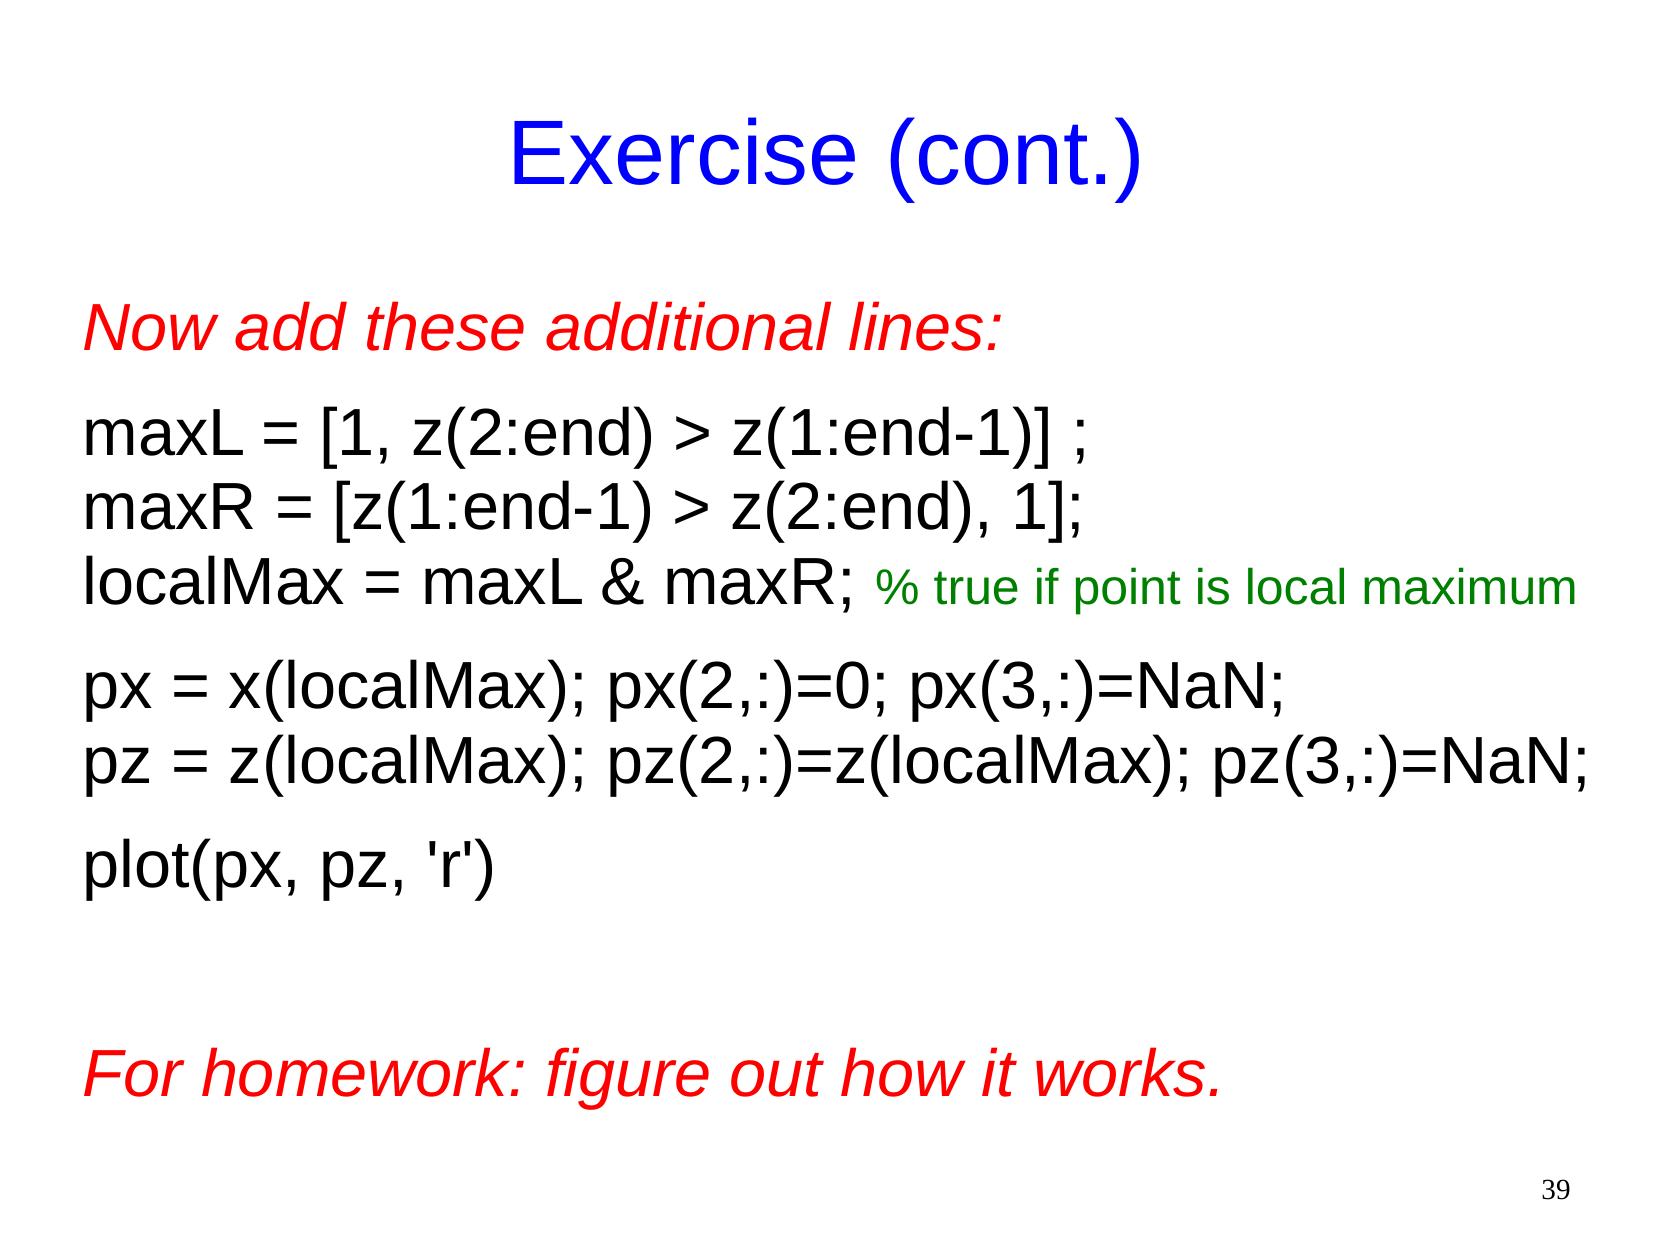

# Exercise (cont.)
Now add these additional lines:
maxL = [1, z(2:end) > z(1:end-1)] ;
maxR = [z(1:end-1) > z(2:end), 1];
localMax = maxL & maxR; % true if point is local maximum
px = x(localMax); px(2,:)=0; px(3,:)=NaN;
pz = z(localMax); pz(2,:)=z(localMax); pz(3,:)=NaN;
plot(px, pz, 'r')
For homework: figure out how it works.
39